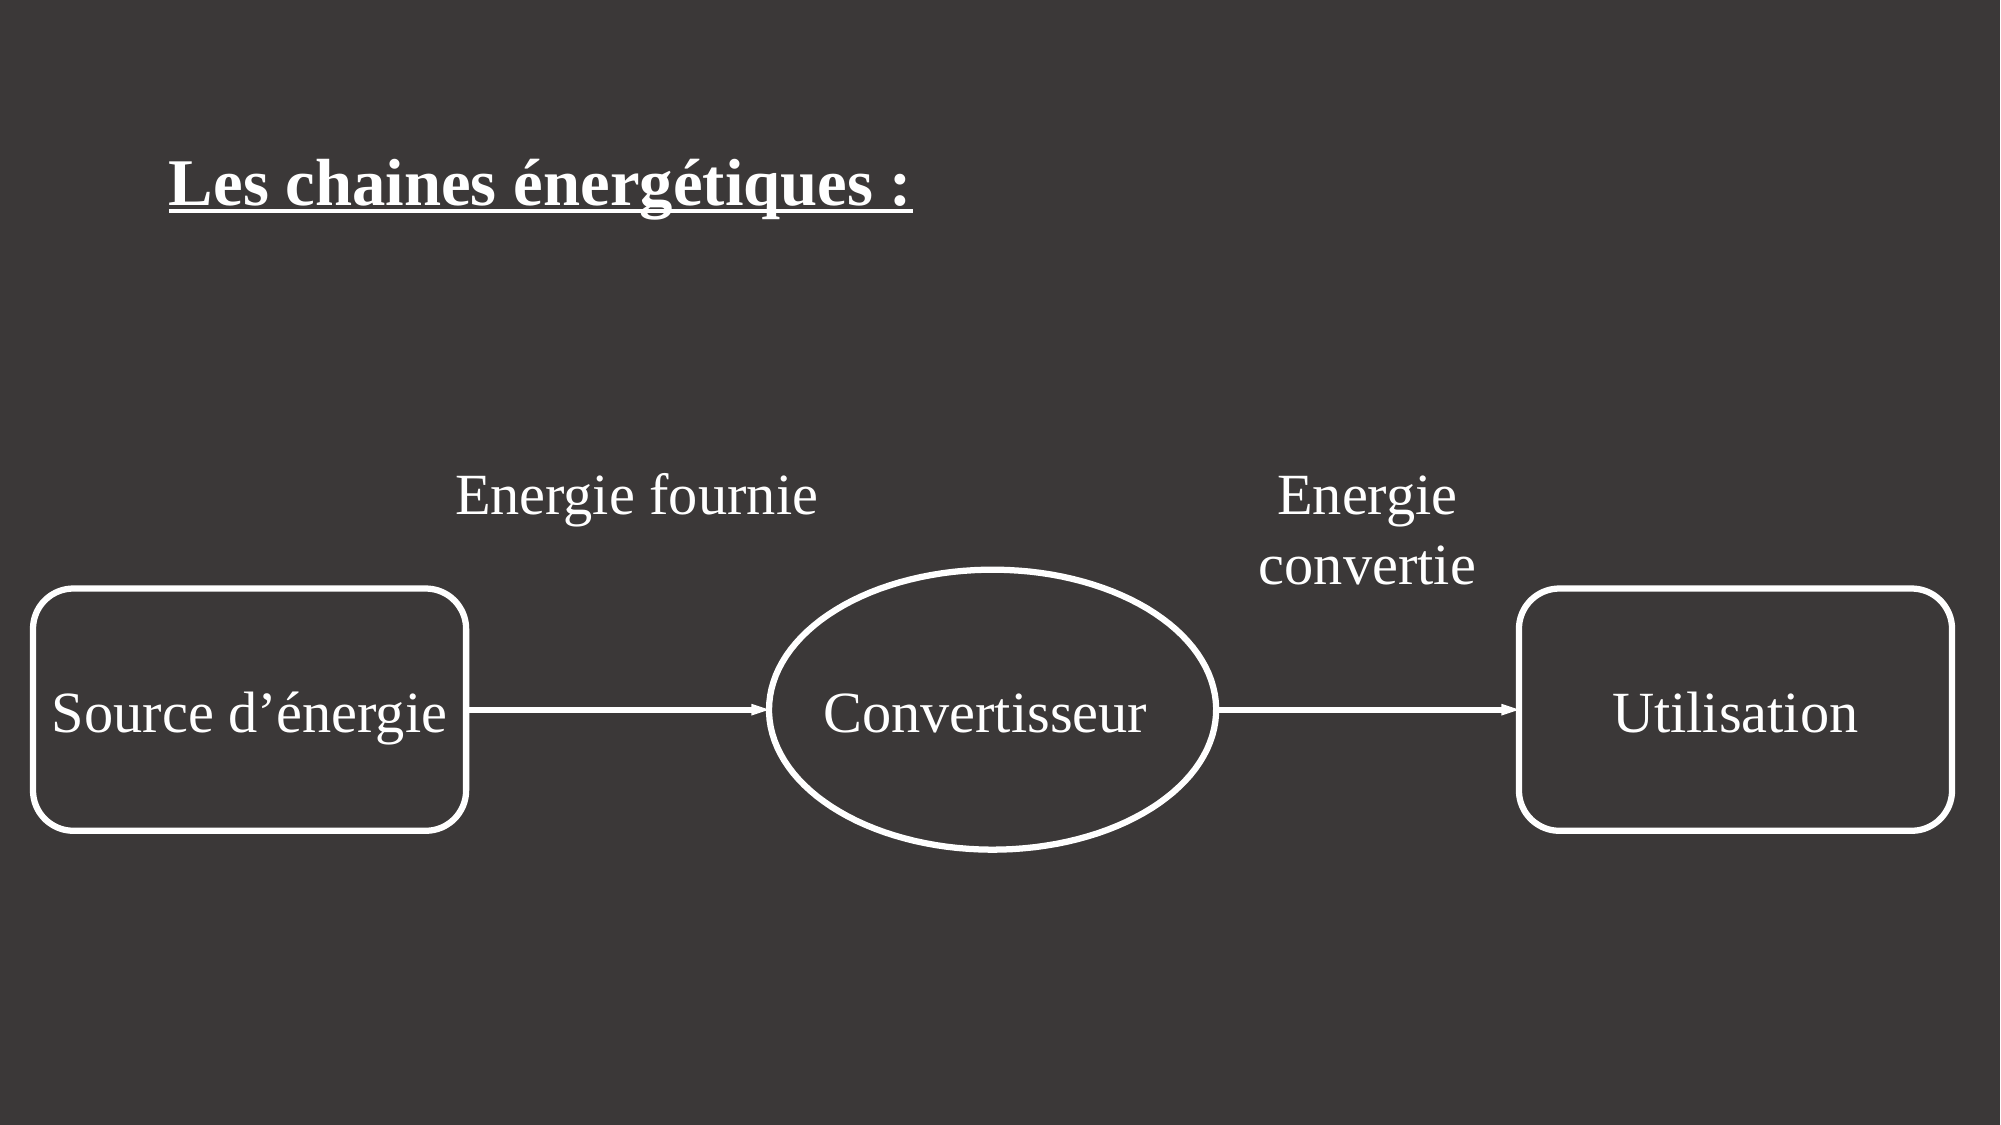

Les chaines énergétiques :
Energie fournie
Energie convertie
Source d’énergie
Convertisseur
Utilisation